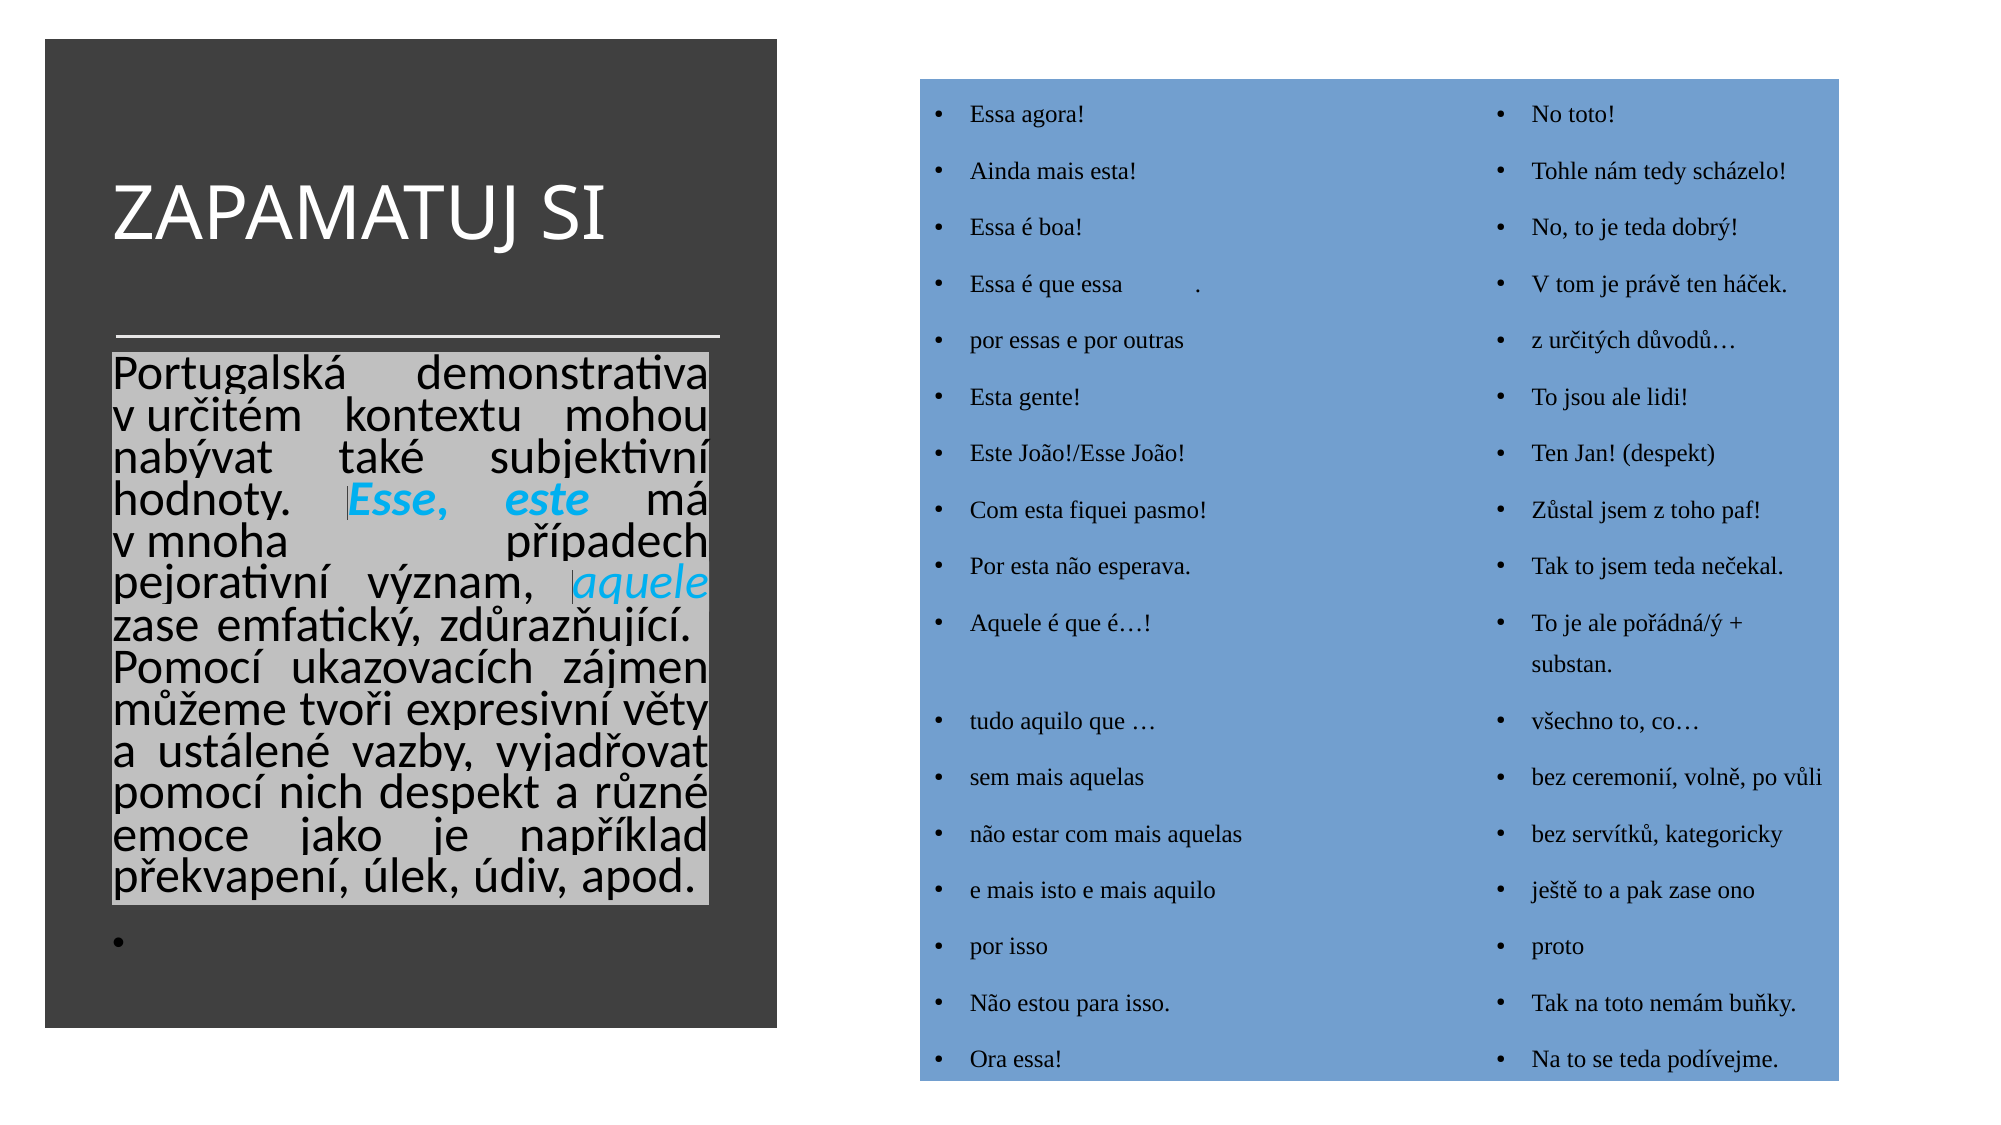

| Essa agora! | No toto! |
| --- | --- |
| Ainda mais esta! | Tohle nám tedy scházelo! |
| Essa é boa! | No, to je teda dobrý! |
| Essa é que essa . | V tom je právě ten háček. |
| por essas e por outras | z určitých důvodů… |
| Esta gente! | To jsou ale lidi! |
| Este João!/Esse João! | Ten Jan! (despekt) |
| Com esta fiquei pasmo! | Zůstal jsem z toho paf! |
| Por esta não esperava. | Tak to jsem teda nečekal. |
| Aquele é que é…! | To je ale pořádná/ý + substan. |
| tudo aquilo que … | všechno to, co… |
| sem mais aquelas | bez ceremonií, volně, po vůli |
| não estar com mais aquelas | bez servítků, kategoricky |
| e mais isto e mais aquilo | ještě to a pak zase ono |
| por isso | proto |
| Não estou para isso. | Tak na toto nemám buňky. |
| Ora essa! | Na to se teda podívejme. |
# ZAPAMATUJ SI
Portugalská demonstrativa v určitém kontextu mohou nabývat také subjektivní hodnoty. Esse, este má v mnoha případech pejorativní význam, aquele zase emfatický, zdůrazňující. Pomocí ukazovacích zájmen můžeme tvoři expresivní věty a ustálené vazby, vyjadřovat pomocí nich despekt a různé emoce jako je například překvapení, úlek, údiv, apod.